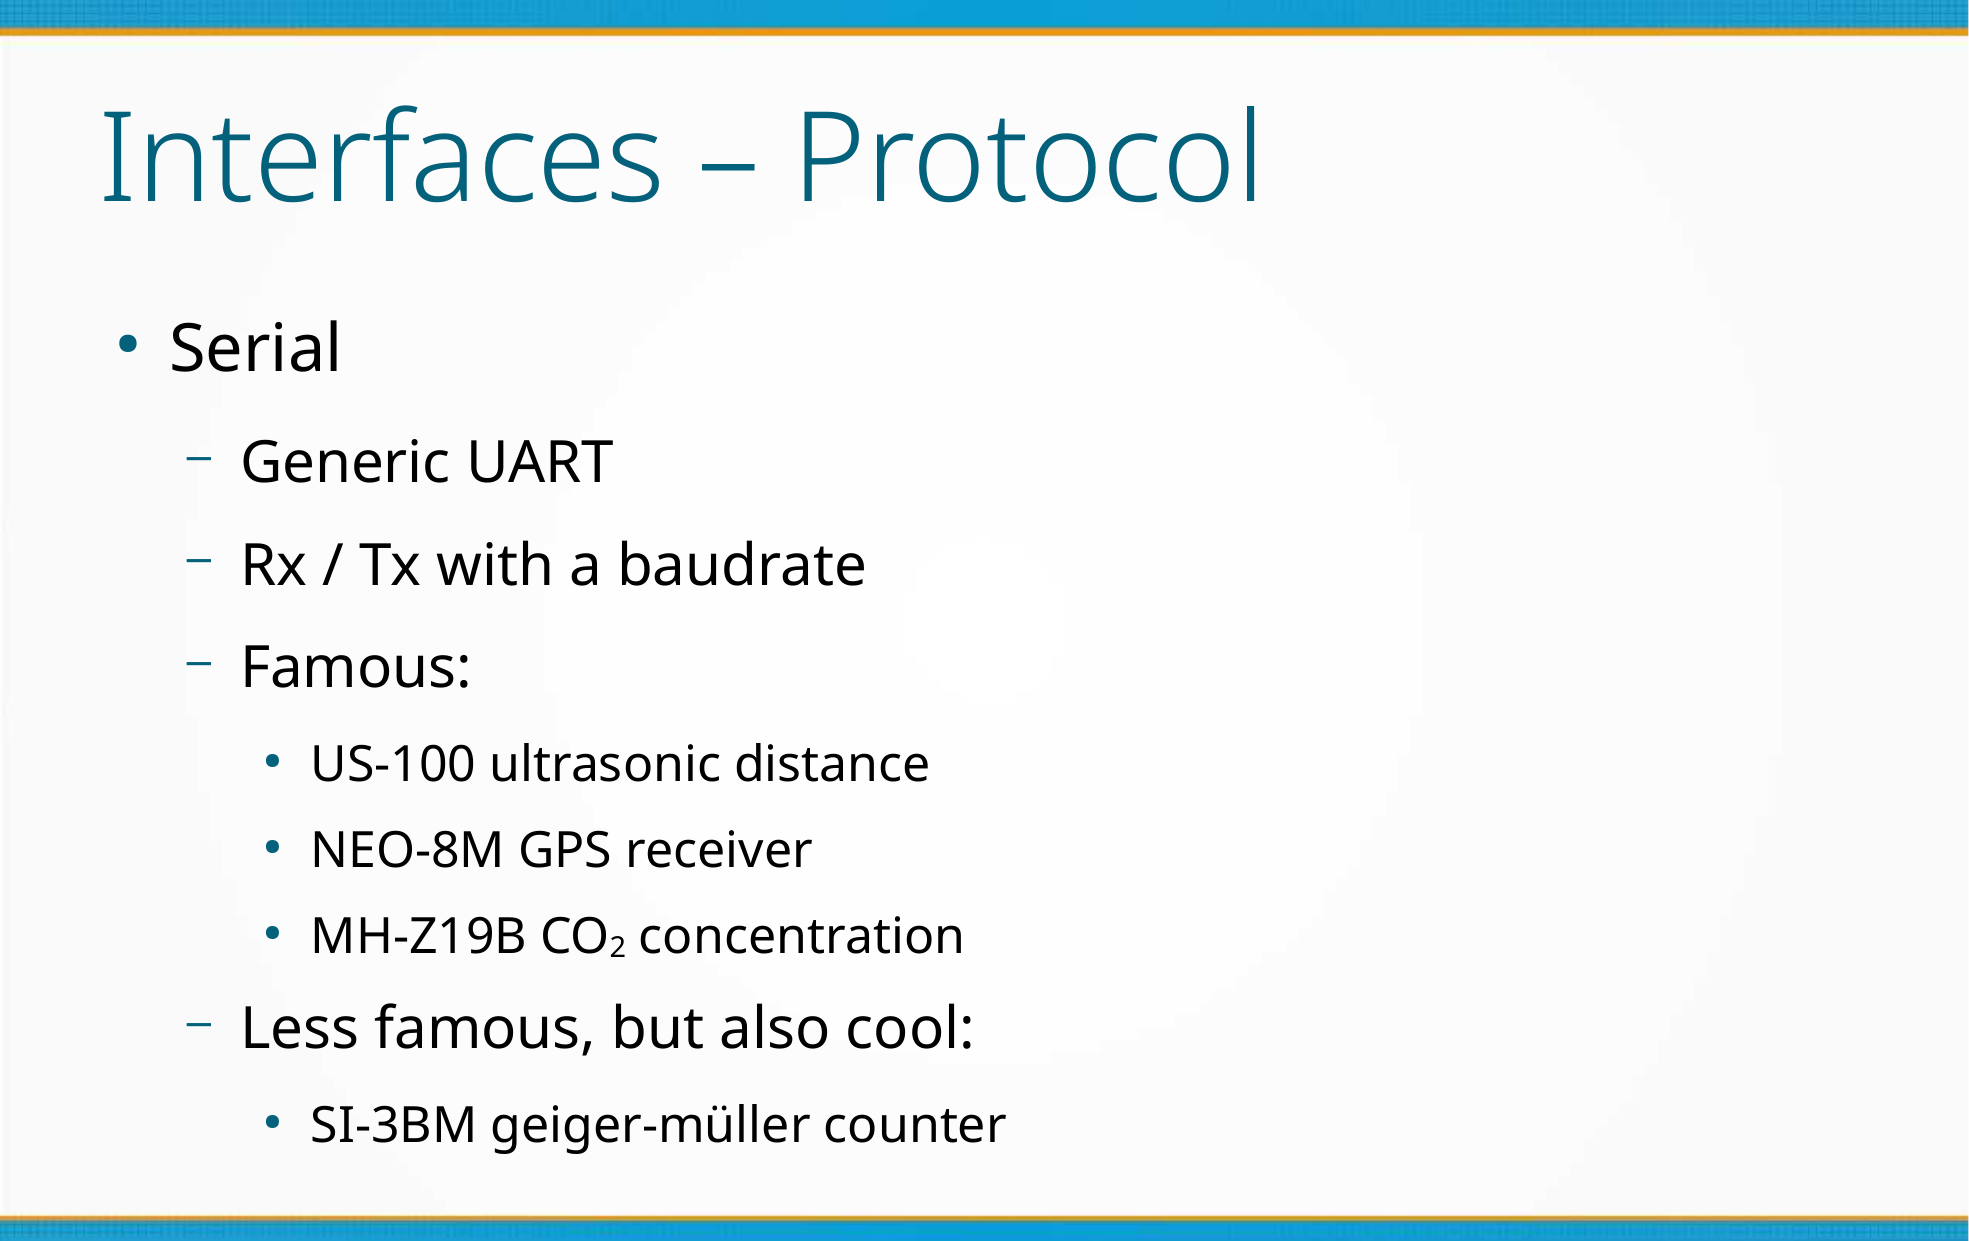

# Interfaces – Protocol
Serial
Generic UART
Rx / Tx with a baudrate
Famous:
US-100 ultrasonic distance
NEO-8M GPS receiver
MH-Z19B CO2 concentration
Less famous, but also cool:
SI-3BM geiger-müller counter